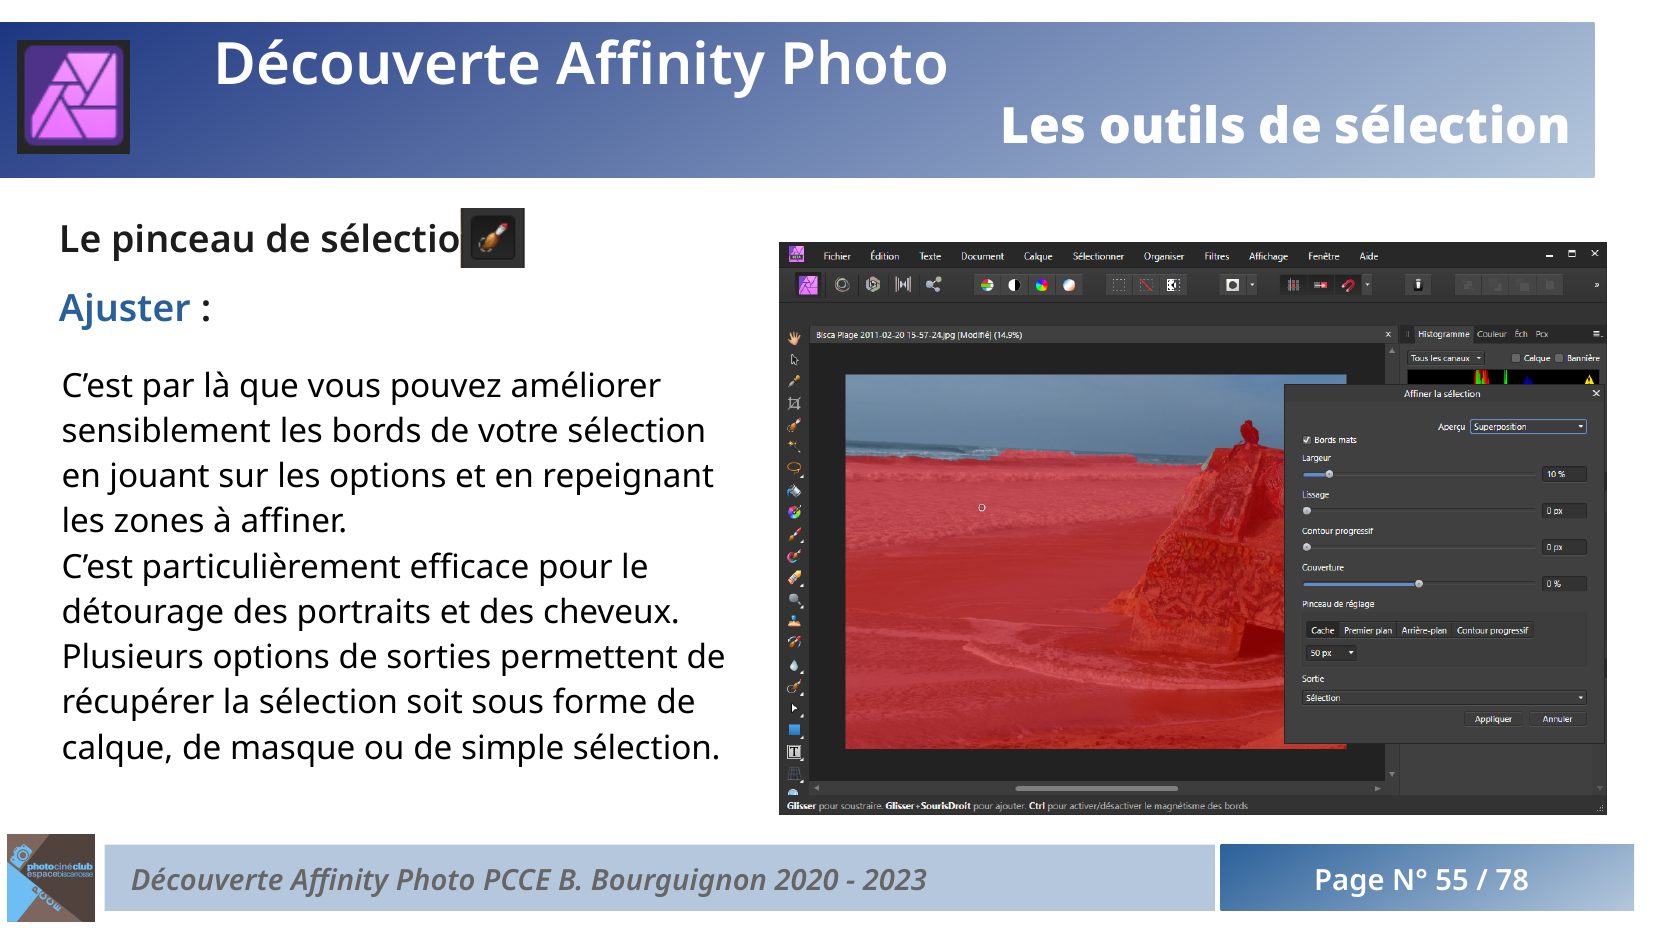

# Les outils de sélection
Le pinceau de sélection :
Ajuster :
C’est par là que vous pouvez améliorer sensiblement les bords de votre sélection en jouant sur les options et en repeignant les zones à affiner.
C’est particulièrement efficace pour le détourage des portraits et des cheveux.
Plusieurs options de sorties permettent de récupérer la sélection soit sous forme de calque, de masque ou de simple sélection.